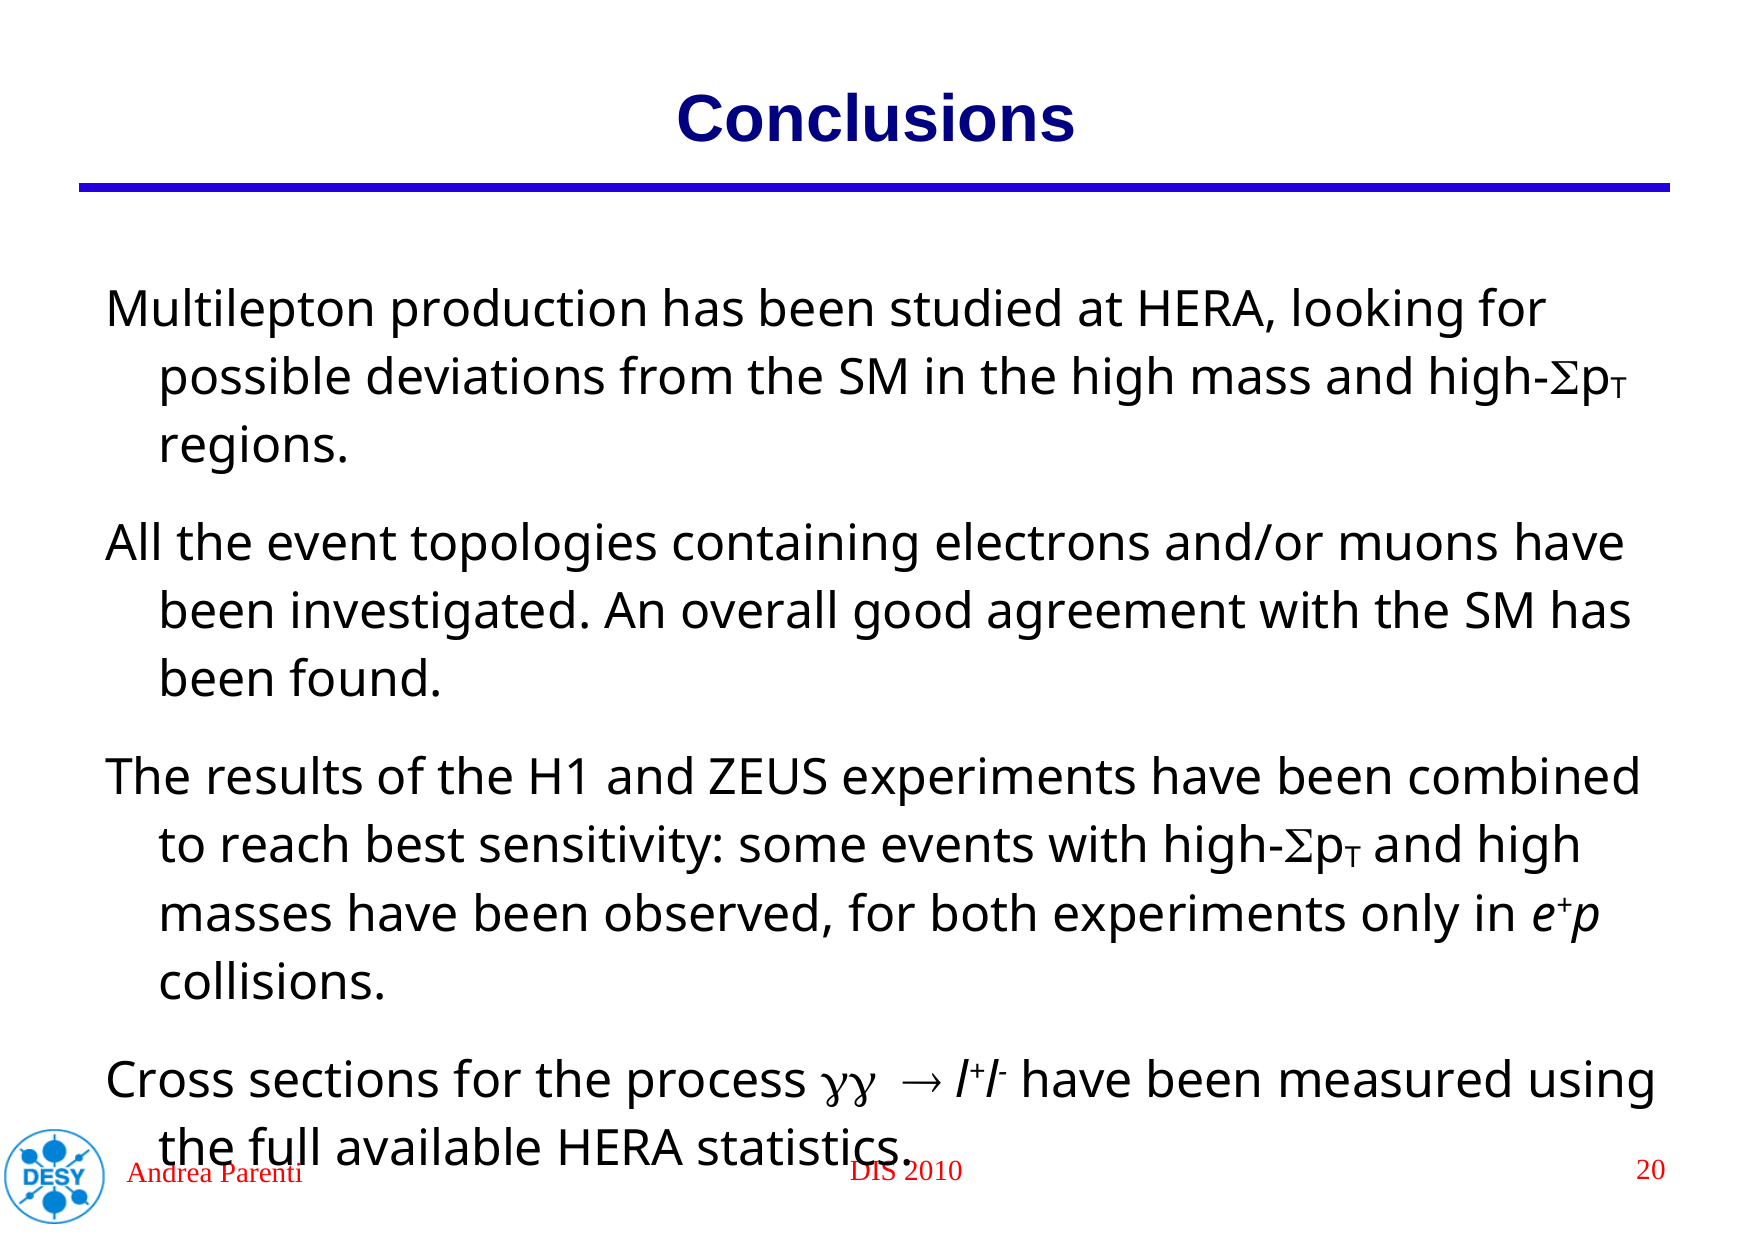

# Conclusions
Multilepton production has been studied at HERA, looking for possible deviations from the SM in the high mass and high-SpT regions.
All the event topologies containing electrons and/or muons have been investigated. An overall good agreement with the SM has been found.
The results of the H1 and ZEUS experiments have been combined to reach best sensitivity: some events with high-SpT and high masses have been observed, for both experiments only in e+p collisions.
Cross sections for the process gg ® l+l- have been measured using the full available HERA statistics.
20